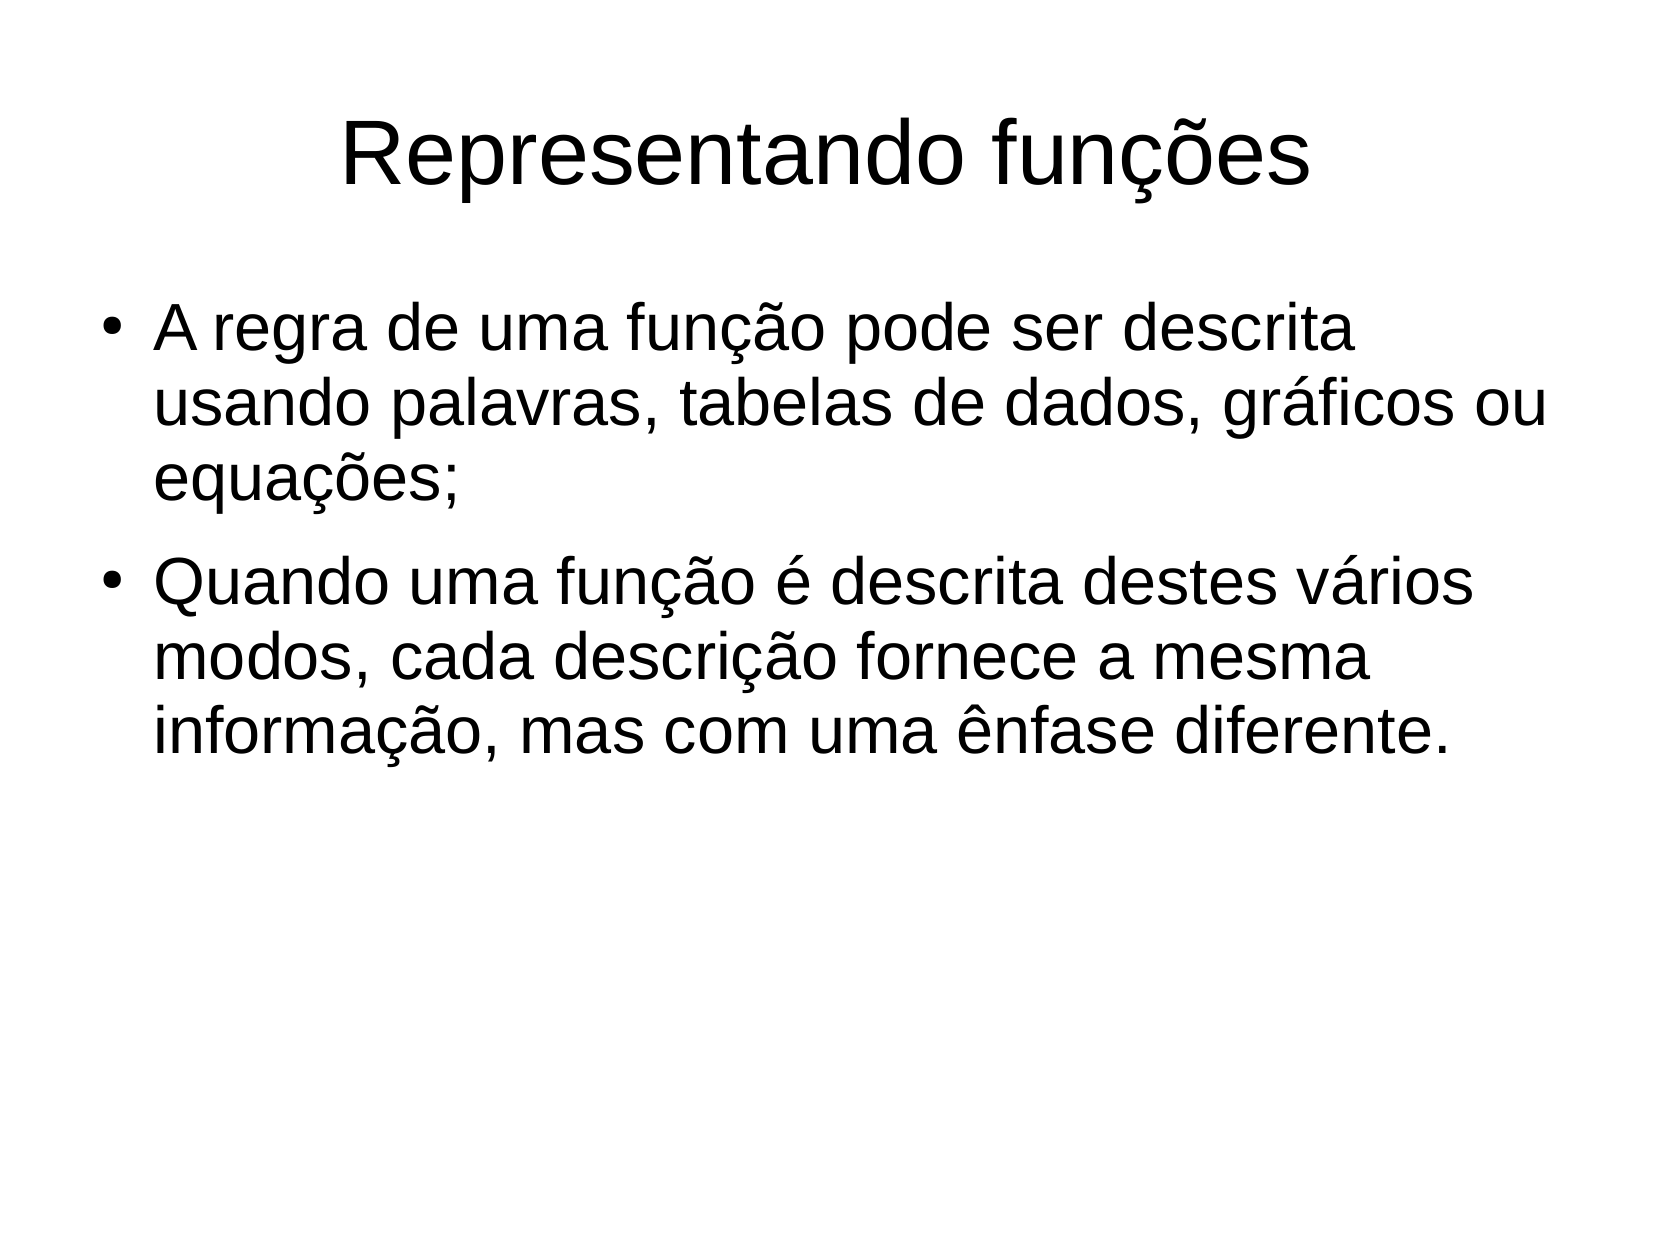

# Representando funções
A regra de uma função pode ser descrita usando palavras, tabelas de dados, gráficos ou equações;
Quando uma função é descrita destes vários modos, cada descrição fornece a mesma informação, mas com uma ênfase diferente.